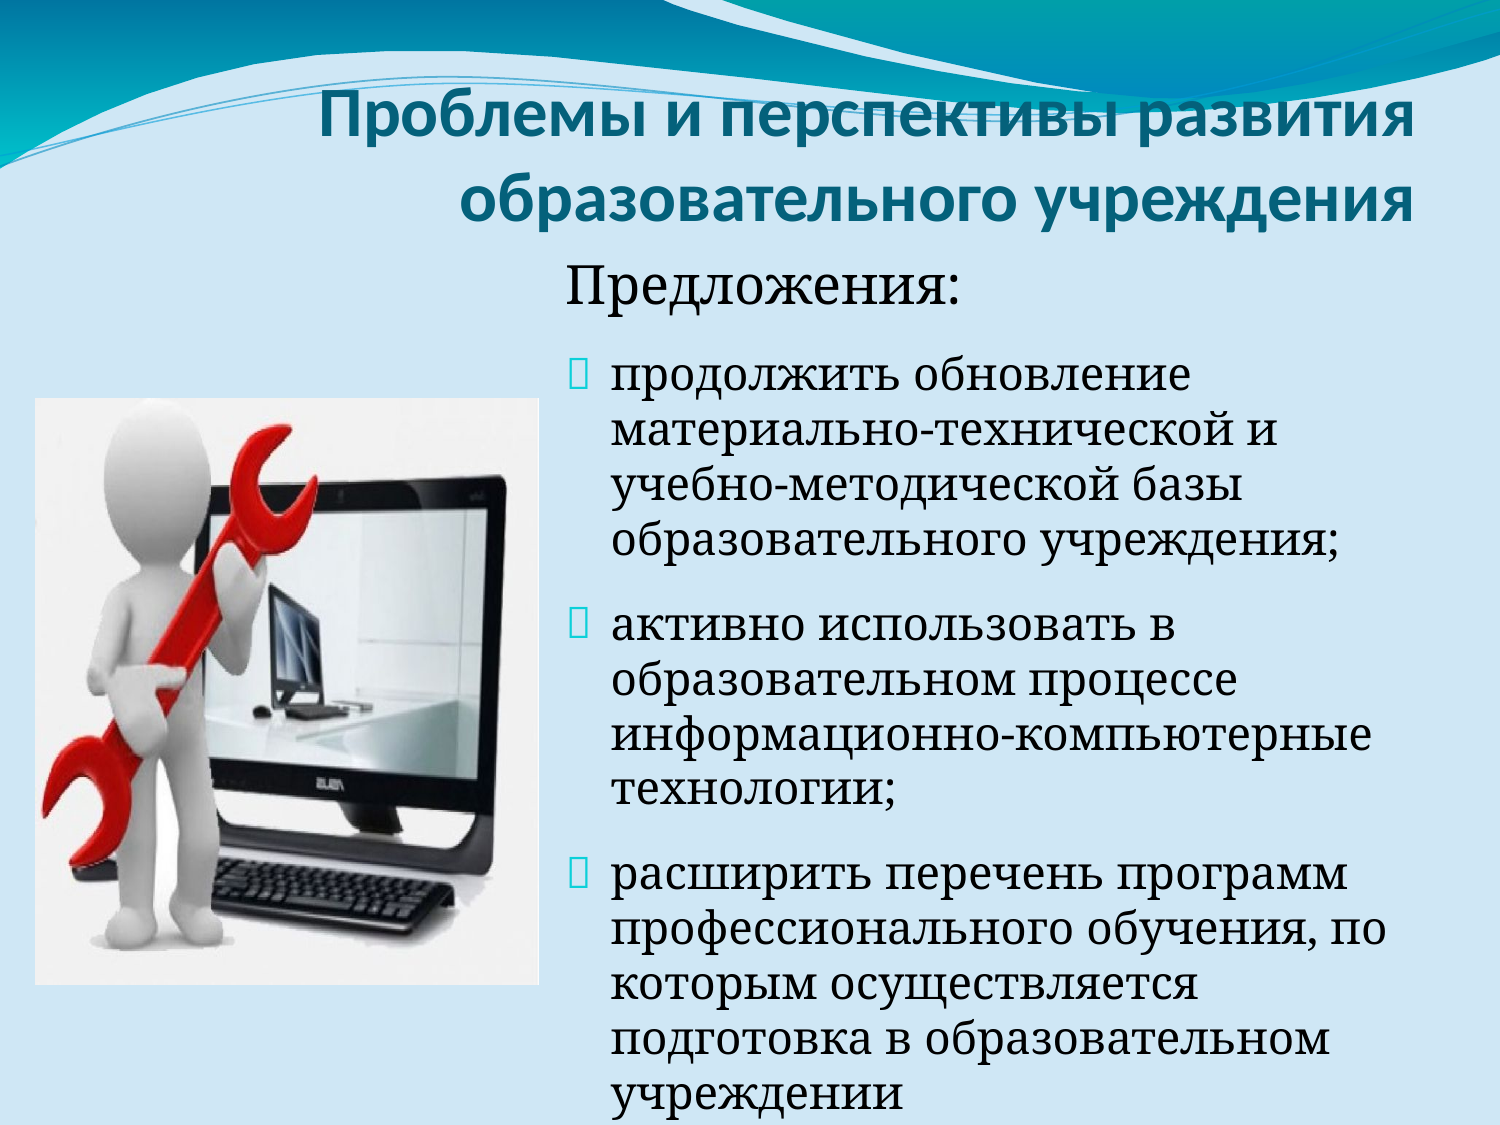

# Проблемы и перспективы развития образовательного учреждения
Предложения:
продолжить обновление материально-технической и учебно-методической базы образовательного учреждения;
активно использовать в образовательном процессе информационно-компьютерные технологии;
расширить перечень программ профессионального обучения, по которым осуществляется подготовка в образовательном учреждении